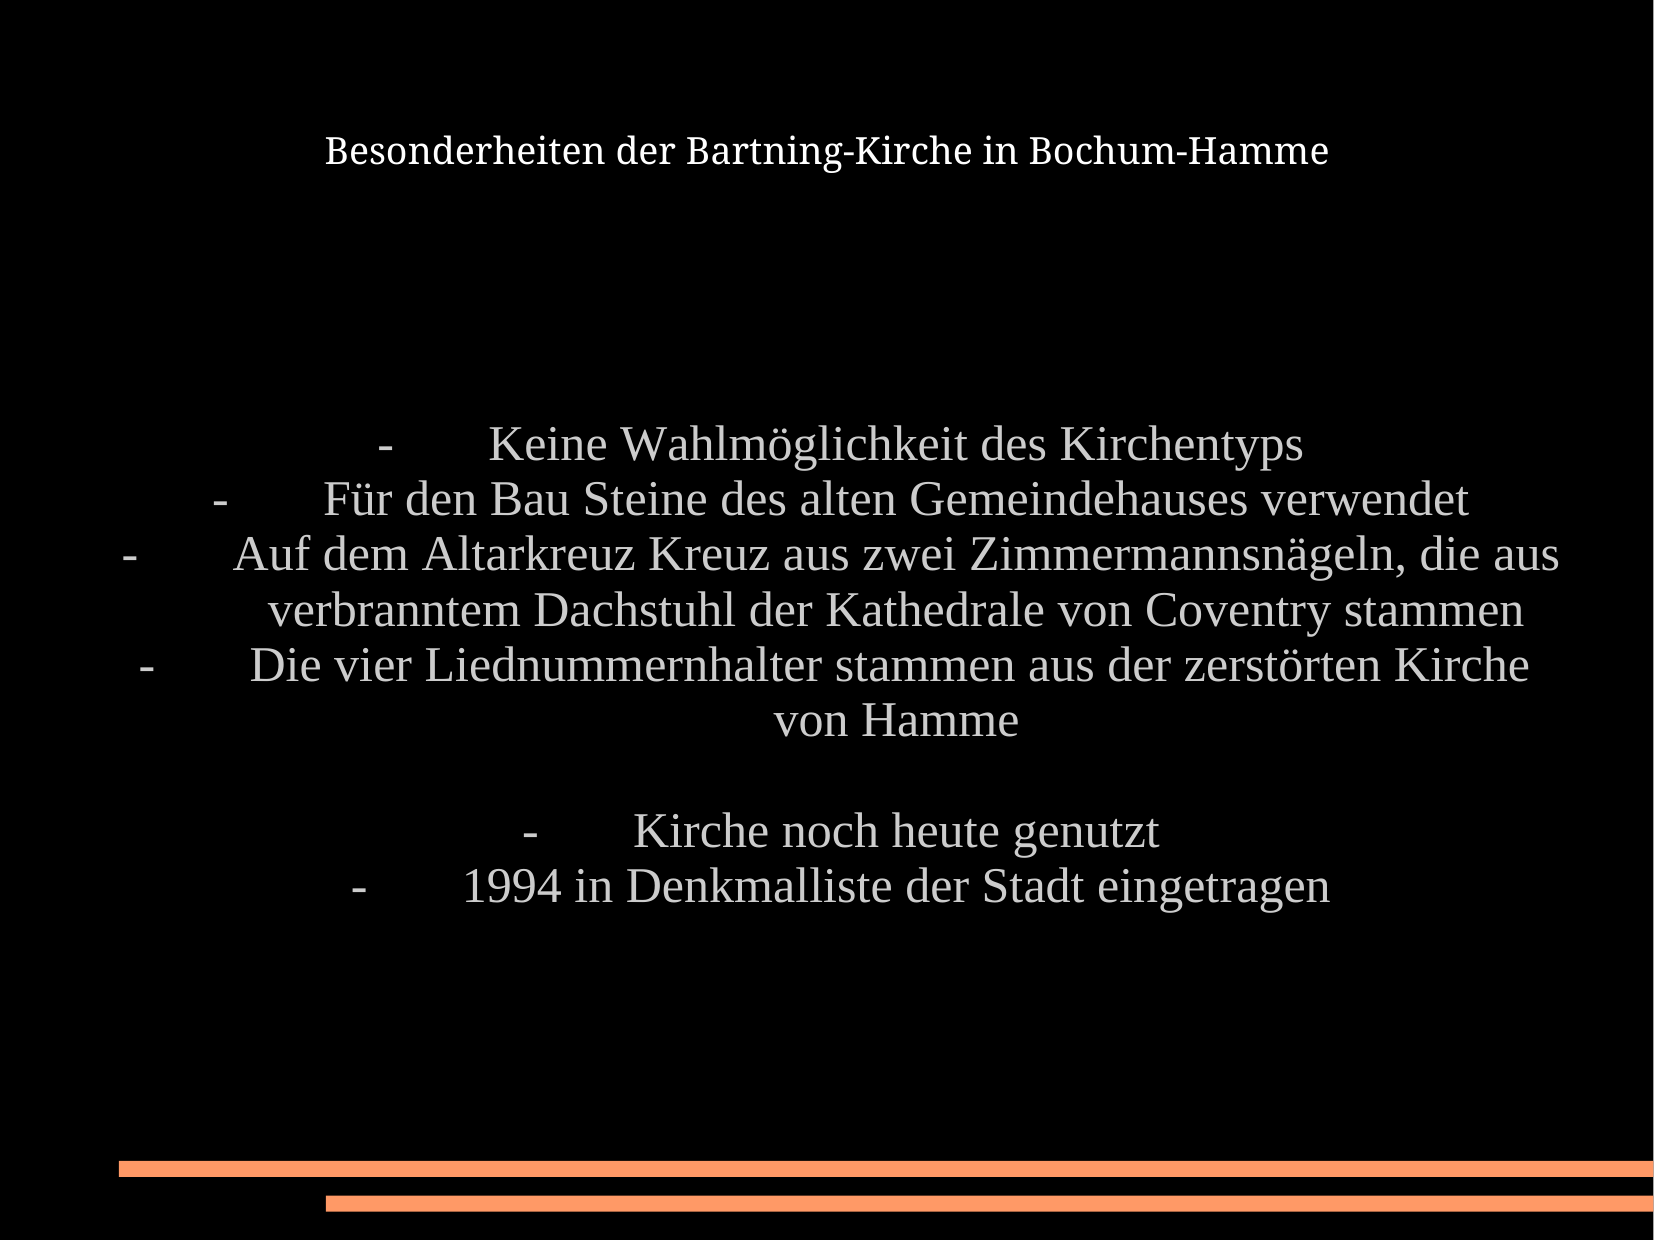

# Besonderheiten der Bartning-Kirche in Bochum-Hamme
- 	Keine Wahlmöglichkeit des Kirchentyps
- 	Für den Bau Steine des alten Gemeindehauses verwendet
- 	Auf dem Altarkreuz Kreuz aus zwei Zimmermannsnägeln, die aus 	verbranntem Dachstuhl der Kathedrale von Coventry stammen
- 	Die vier Liednummernhalter stammen aus der zerstörten Kirche 	von Hamme
- 	Kirche noch heute genutzt
- 	1994 in Denkmalliste der Stadt eingetragen